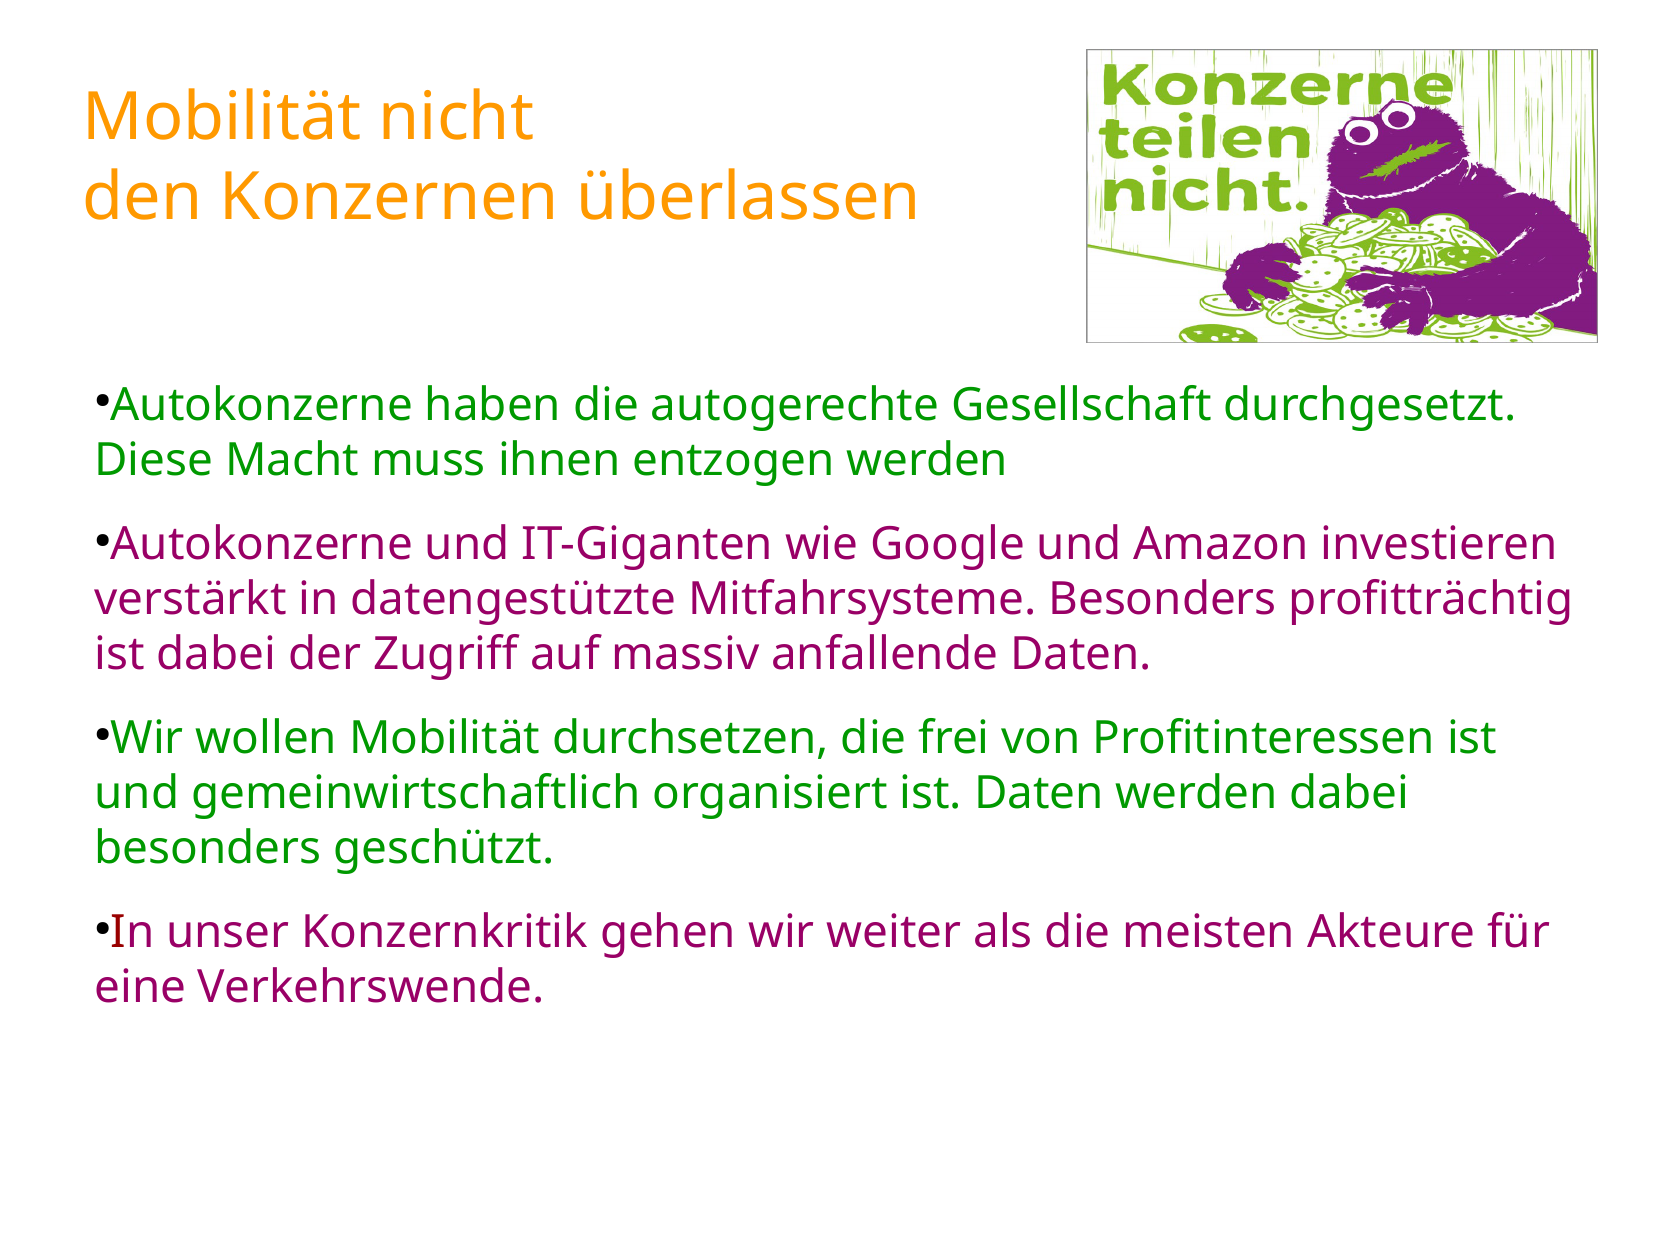

# Mobilität nicht den Konzernen überlassen
Autokonzerne haben die autogerechte Gesellschaft durchgesetzt. Diese Macht muss ihnen entzogen werden
Autokonzerne und IT-Giganten wie Google und Amazon investieren verstärkt in datengestützte Mitfahrsysteme. Besonders profitträchtig ist dabei der Zugriff auf massiv anfallende Daten.
Wir wollen Mobilität durchsetzen, die frei von Profit­interessen ist und gemeinwirtschaftlich organisiert ist. Daten werden dabei besonders geschützt.
In unser Konzernkritik gehen wir weiter als die meisten Akteure für eine Verkehrswende.